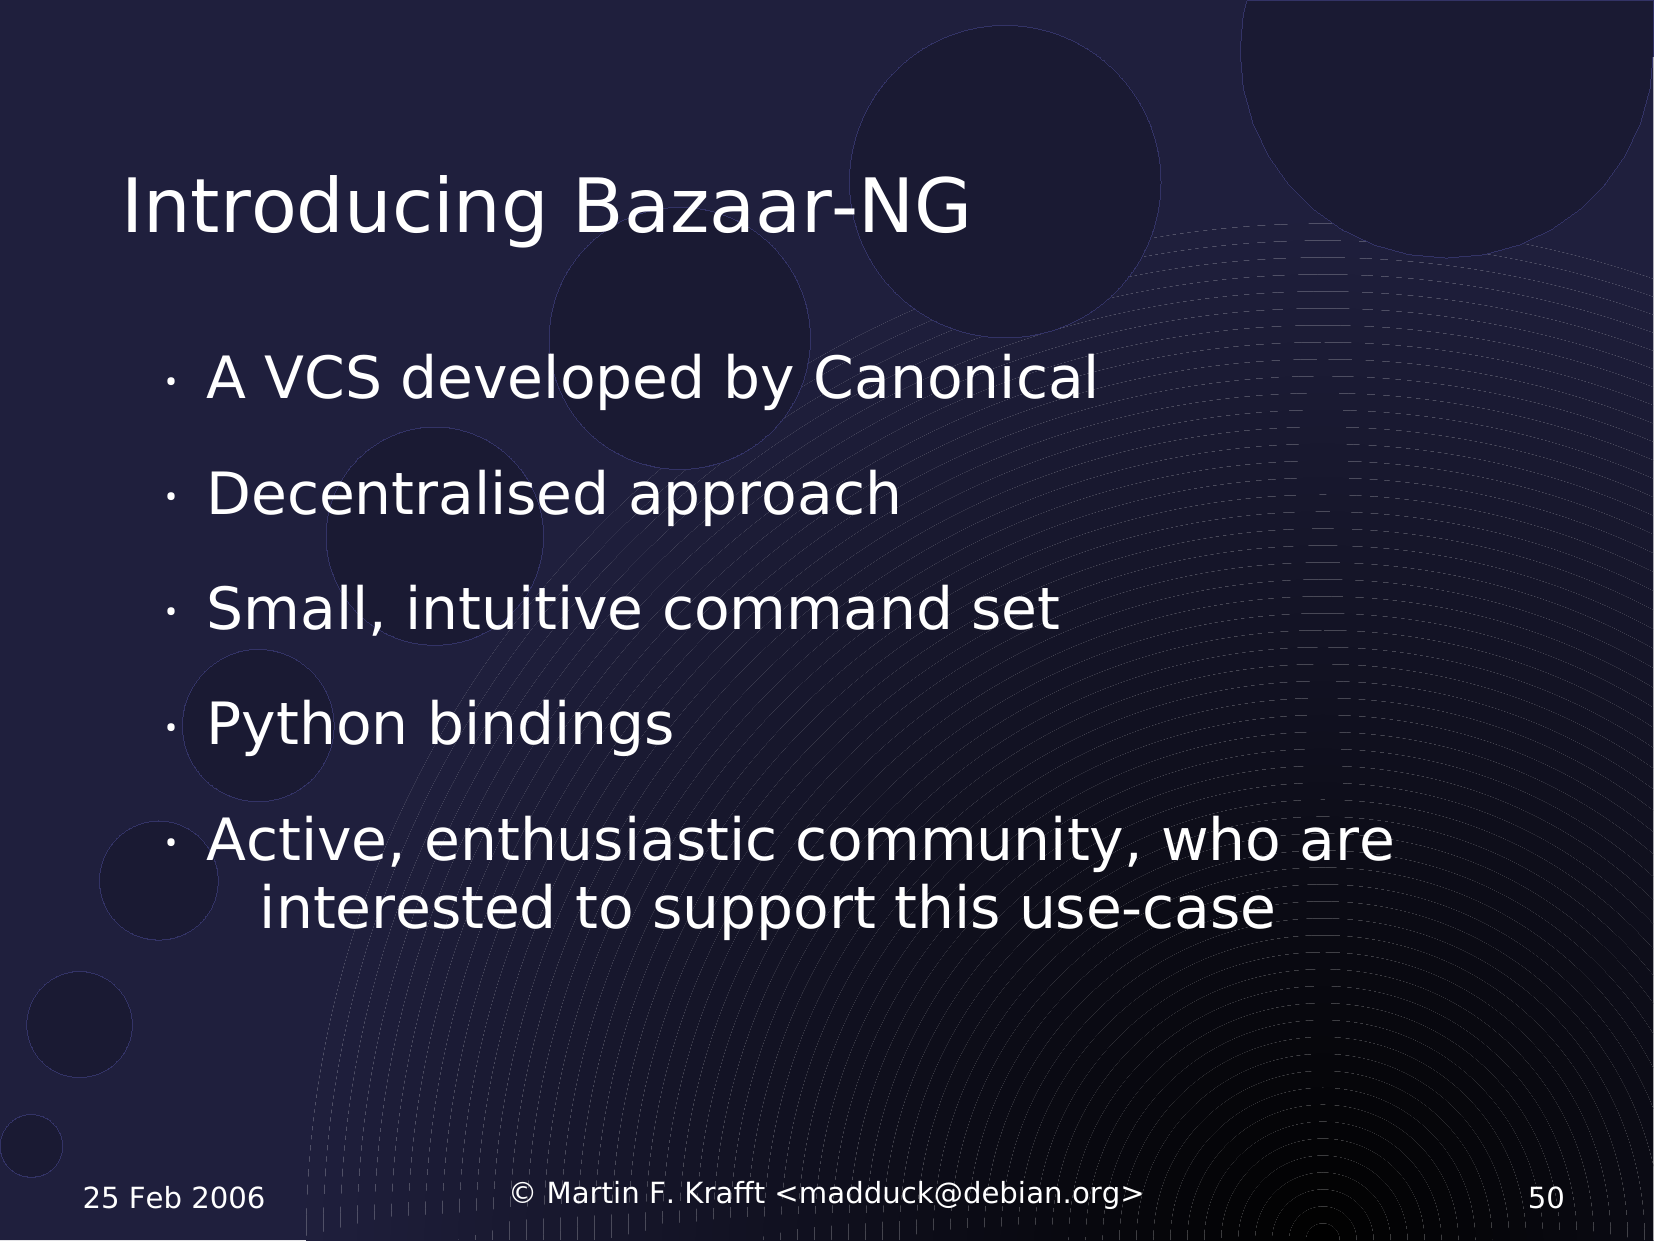

# Introducing Bazaar-NG
A VCS developed by Canonical
Decentralised approach
Small, intuitive command set
Python bindings
Active, enthusiastic community, who are interested to support this use-case
© Martin F. Krafft <madduck@debian.org>
25 Feb 2006
50